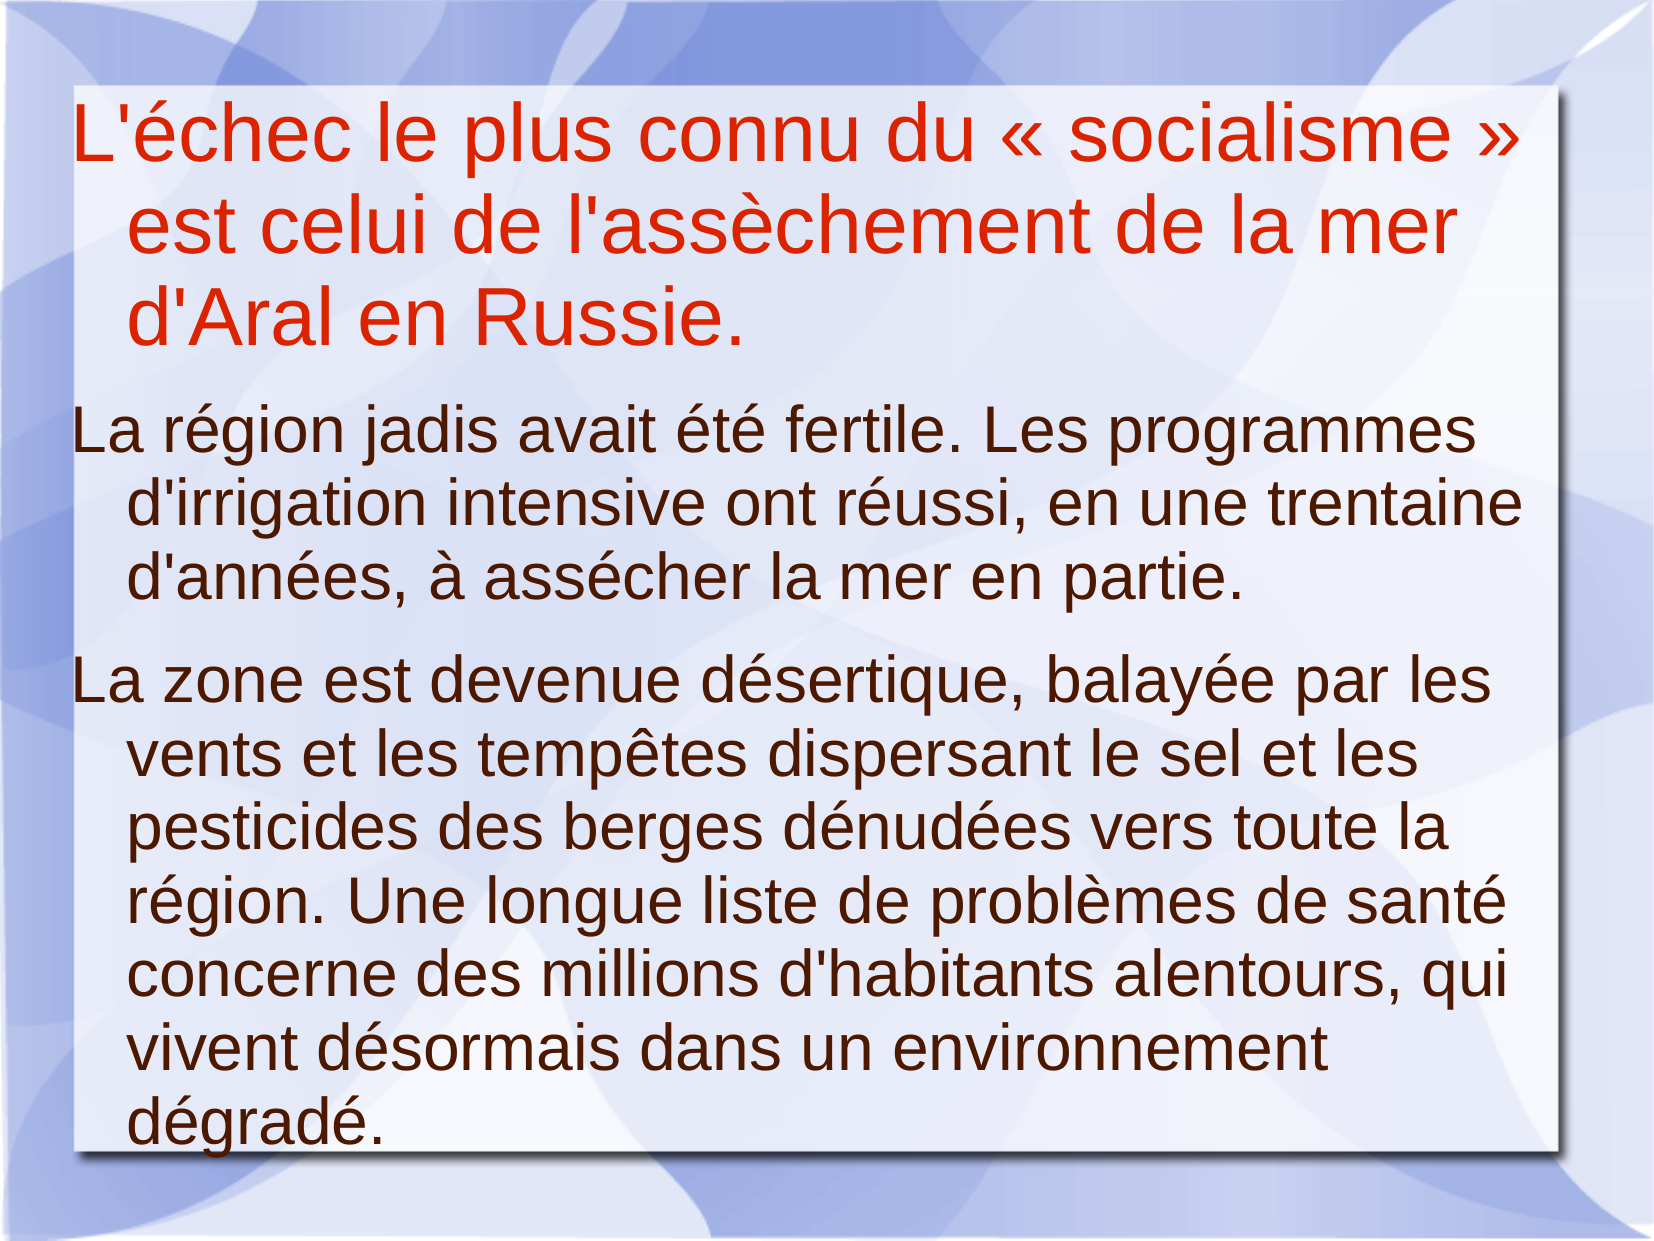

# L'échec le plus connu du « socialisme » est celui de l'assèchement de la mer d'Aral en Russie.
La région jadis avait été fertile. Les programmes d'irrigation intensive ont réussi, en une trentaine d'années, à assécher la mer en partie.
La zone est devenue désertique, balayée par les vents et les tempêtes dispersant le sel et les pesticides des berges dénudées vers toute la région. Une longue liste de problèmes de santé concerne des millions d'habitants alentours, qui vivent désormais dans un environnement dégradé.